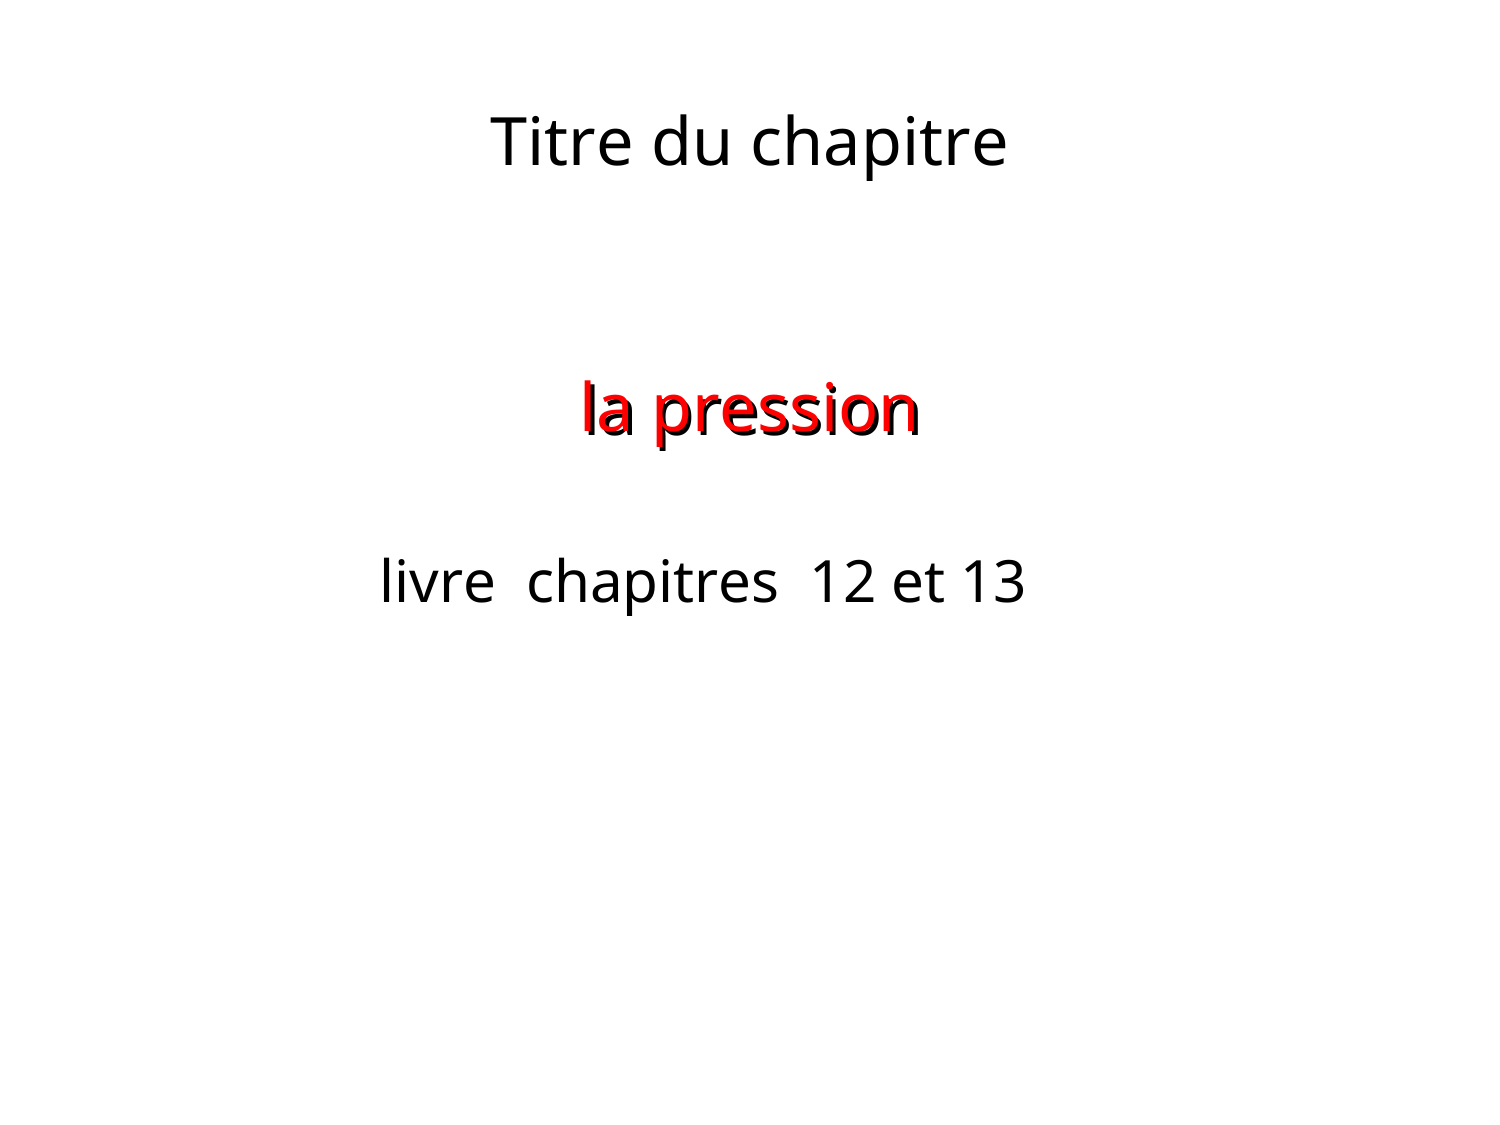

# Titre du chapitre
la pression
 livre chapitres 12 et 13